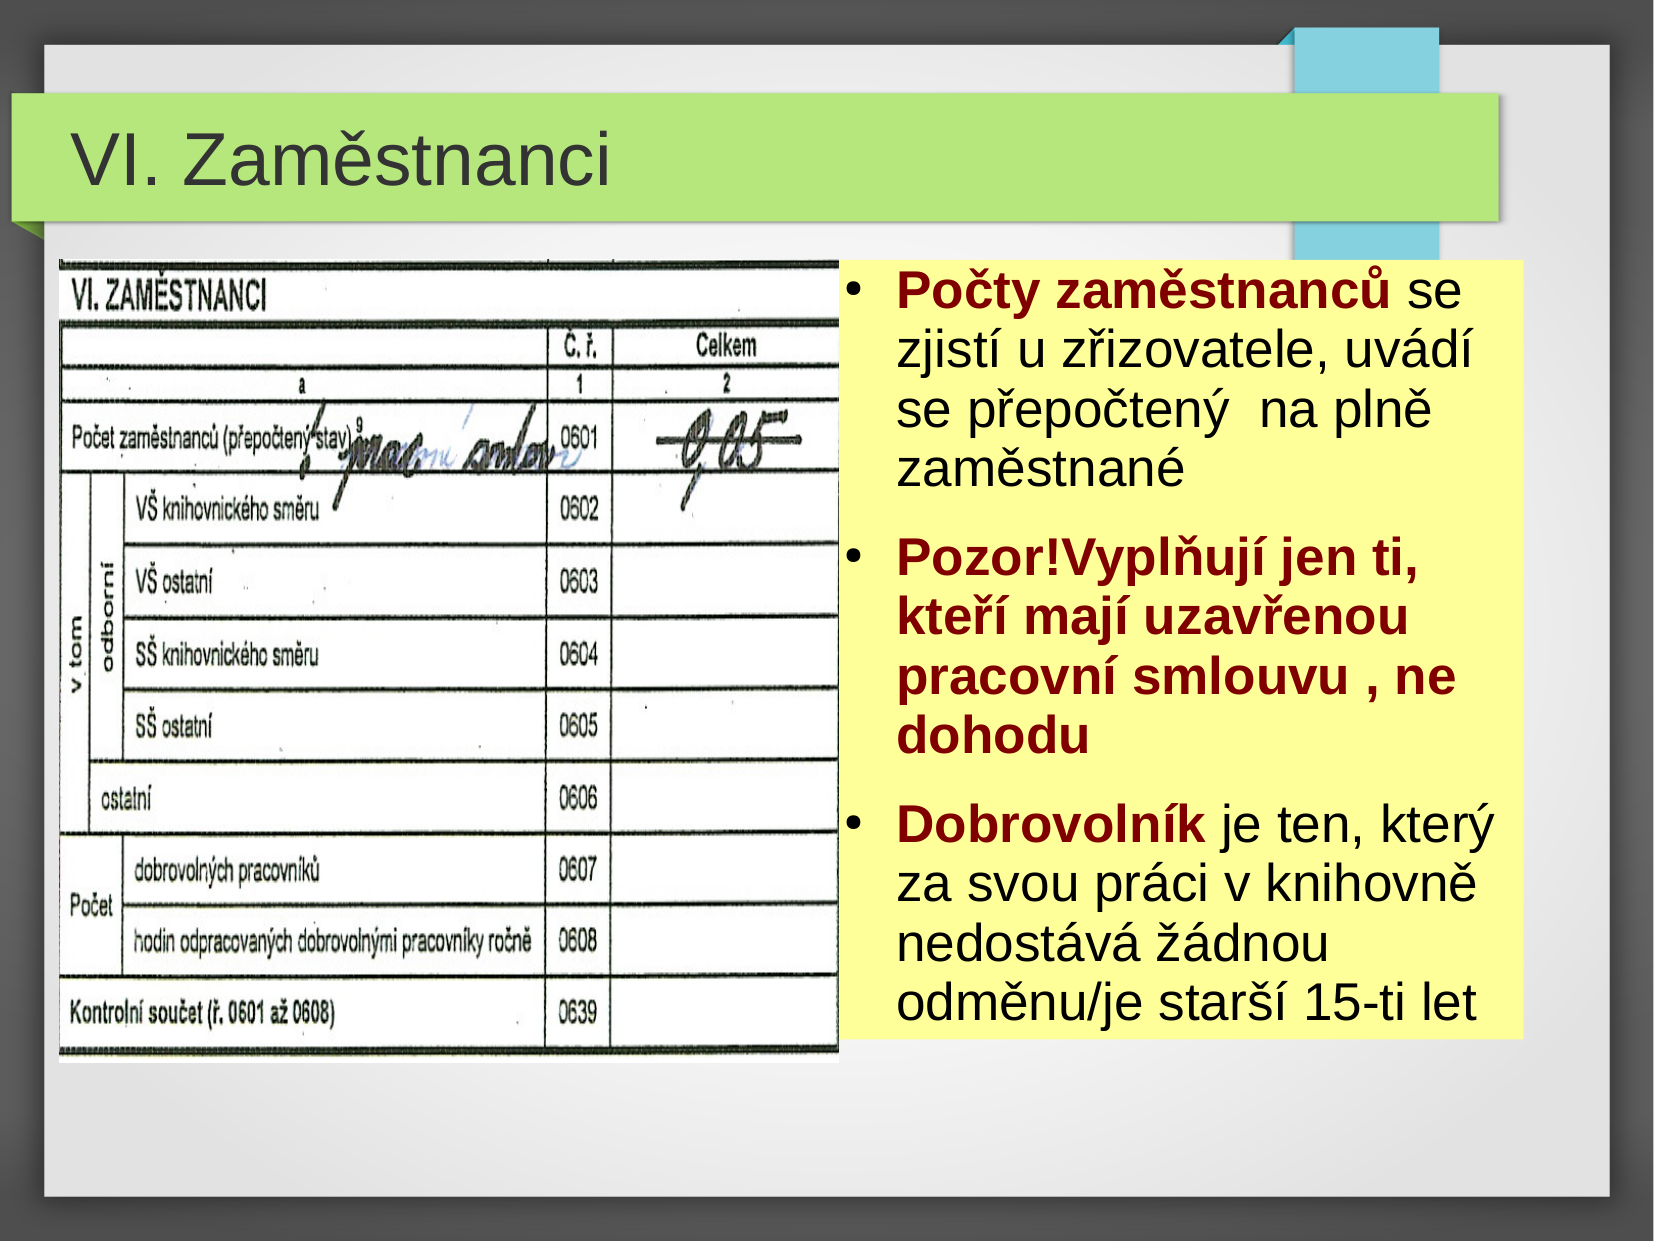

# VI. Zaměstnanci
Počty zaměstnanců se zjistí u zřizovatele, uvádí se přepočtený na plně zaměstnané
Pozor!Vyplňují jen ti, kteří mají uzavřenou pracovní smlouvu , ne dohodu
Dobrovolník je ten, který za svou práci v knihovně nedostává žádnou odměnu/je starší 15-ti let